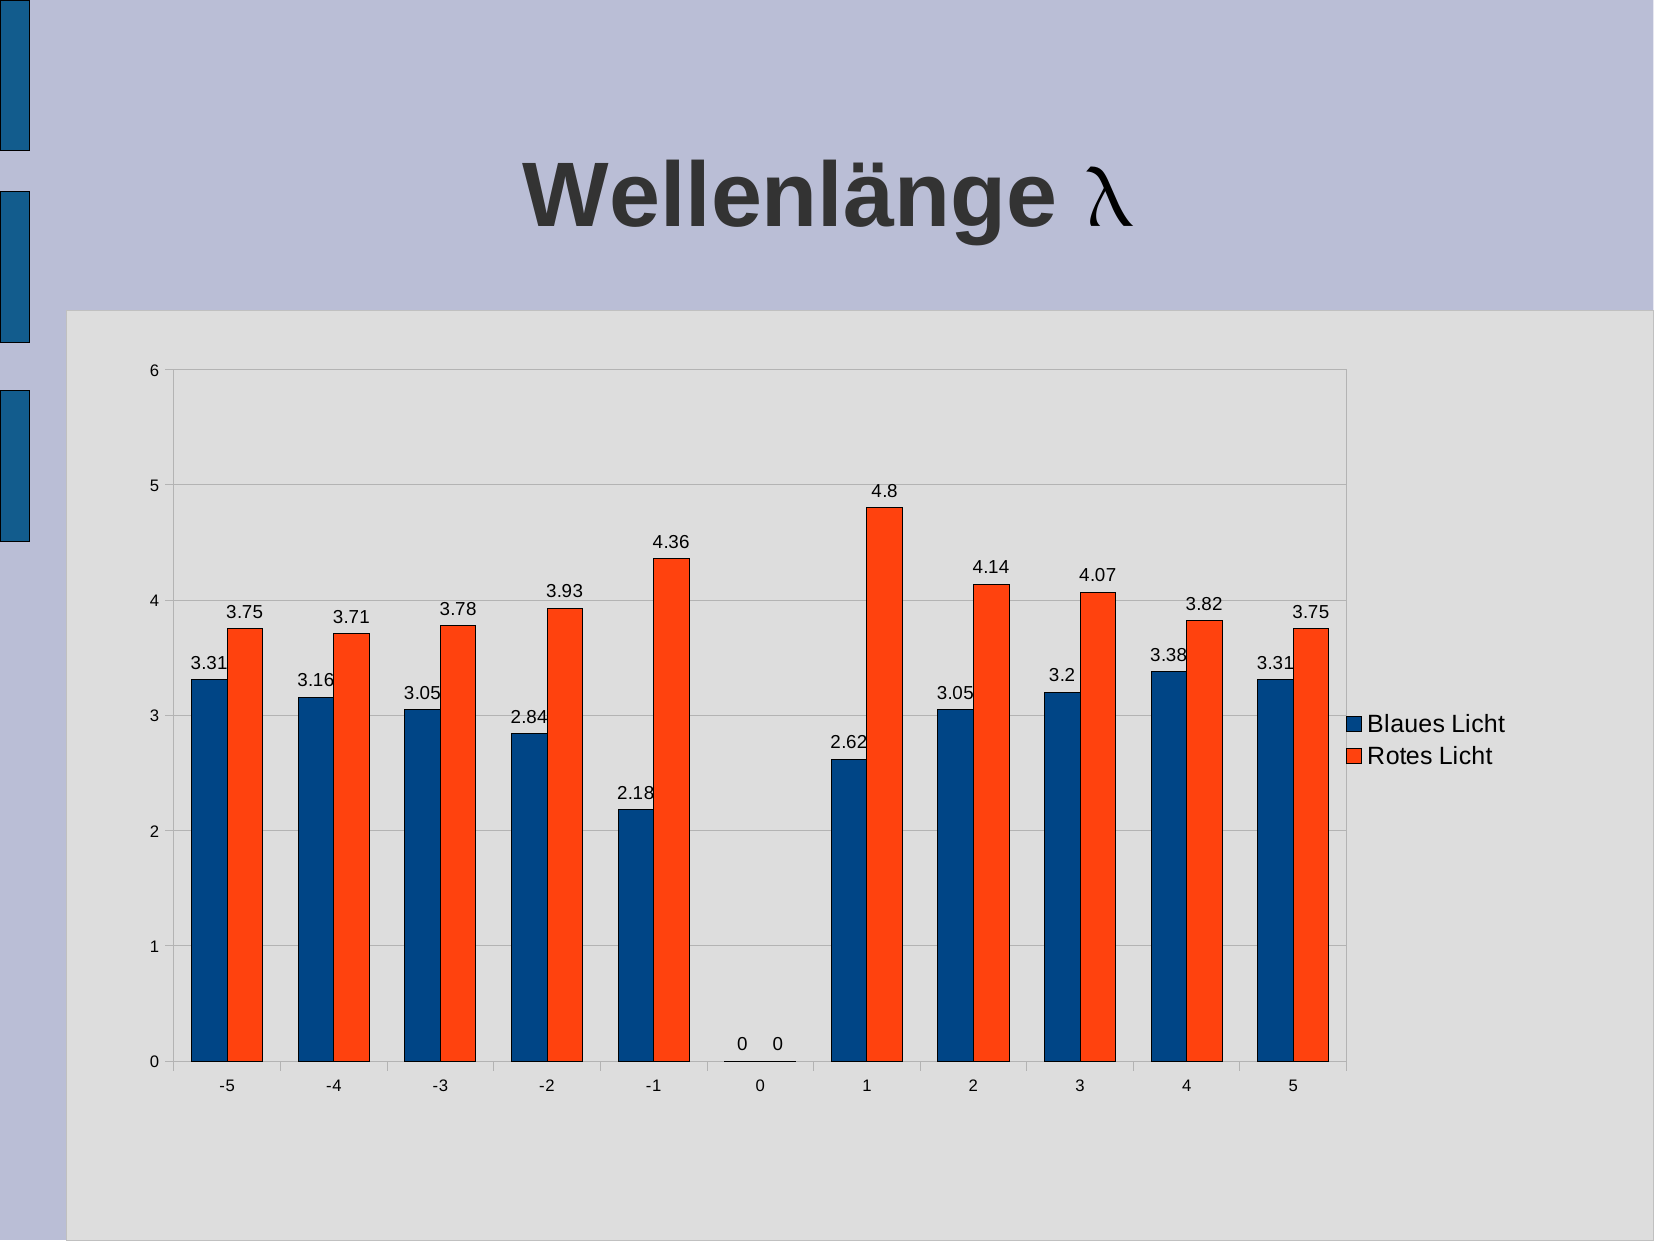

# Wellenlänge 
### Chart
| Category | Blaues Licht | Rotes Licht |
|---|---|---|
| -5 | 3.31 | 3.75 |
| -4 | 3.16 | 3.71 |
| -3 | 3.05 | 3.78 |
| -2 | 2.84 | 3.93 |
| -1 | 2.18 | 4.36 |
| 0 | 0.0 | 0.0 |
| 1 | 2.62 | 4.8 |
| 2 | 3.05 | 4.14 |
| 3 | 3.2 | 4.07 |
| 4 | 3.38 | 3.82 |
| 5 | 3.31 | 3.75 |